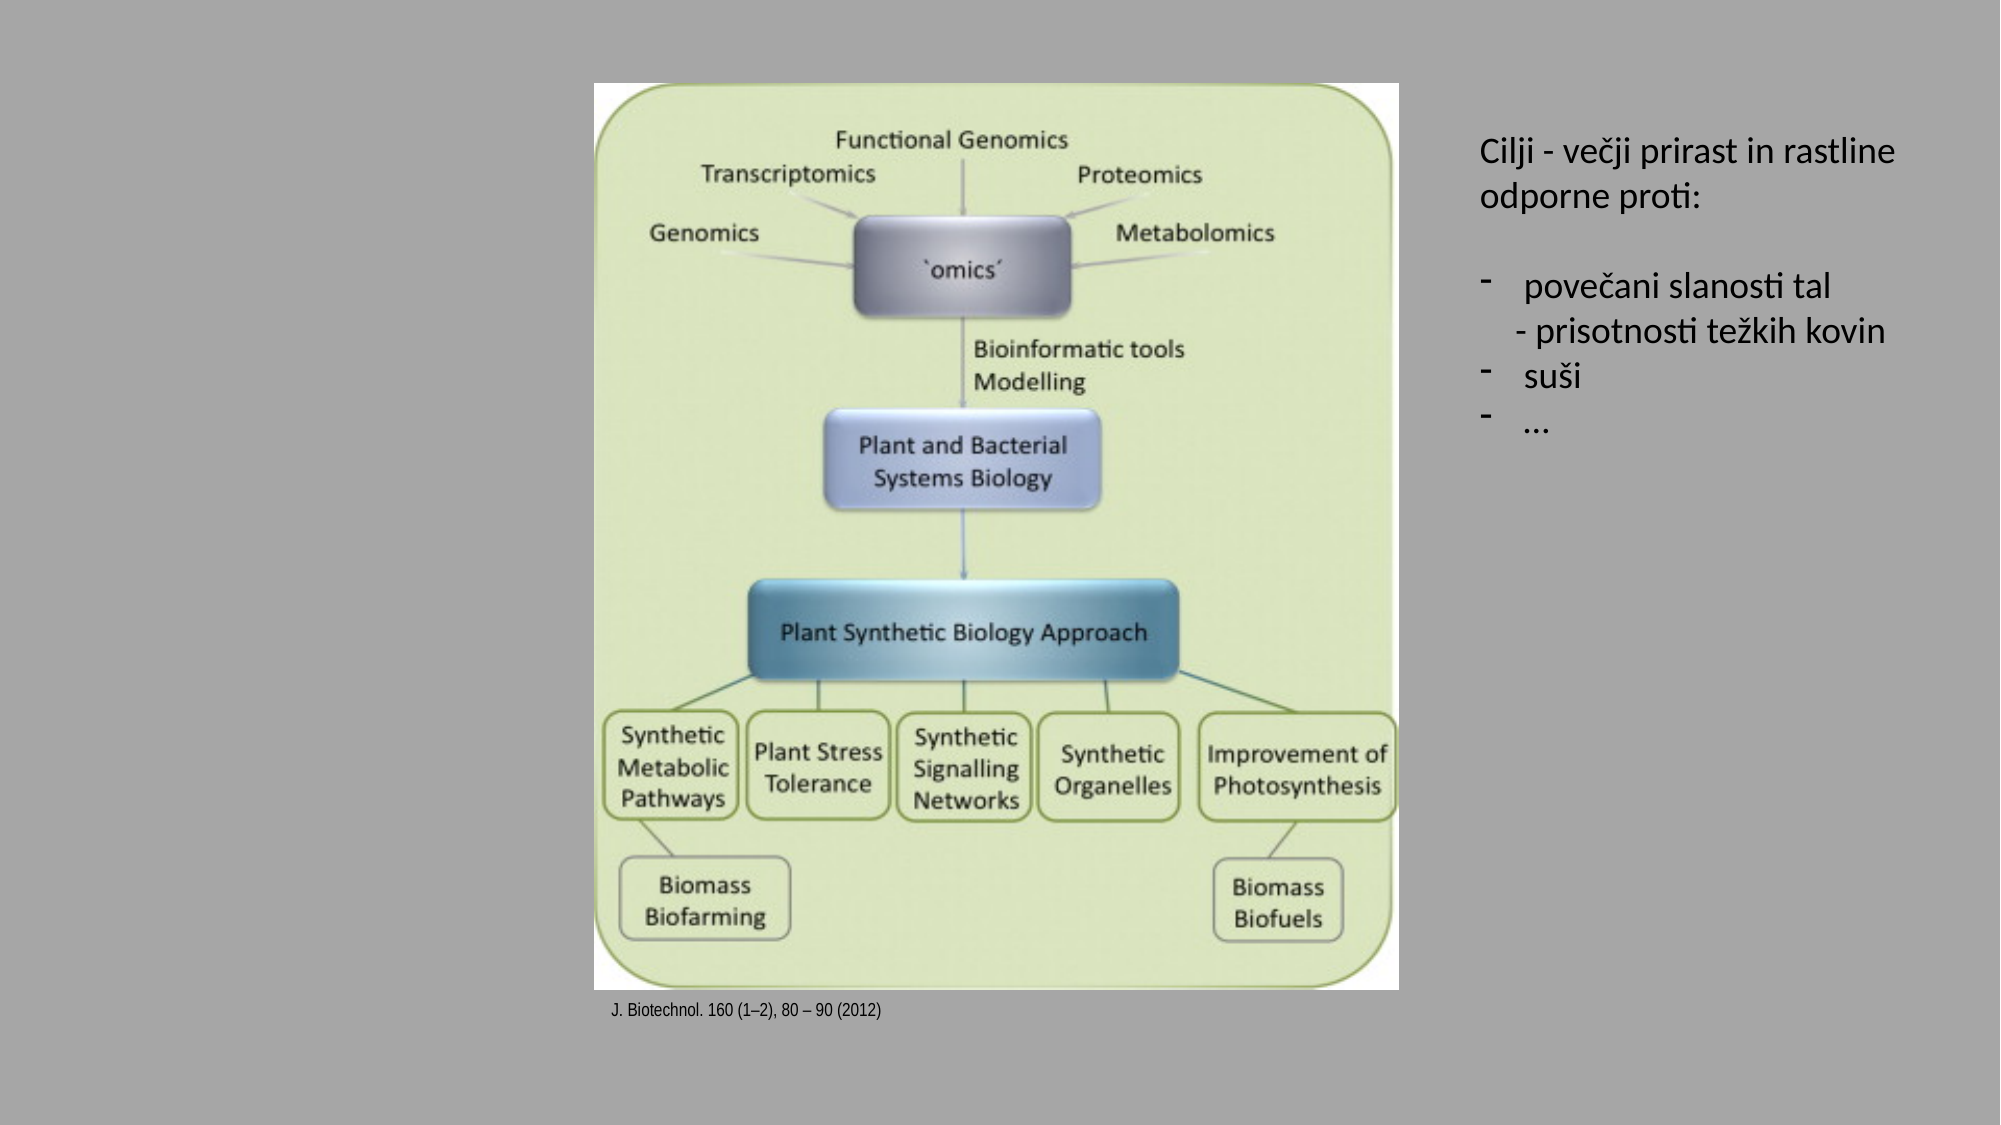

Cilji - večji prirast in rastline odporne proti:
 povečani slanosti tal
- prisotnosti težkih kovin
 suši
 …
J. Biotechnol. 160 (1–2), 80 – 90 (2012)